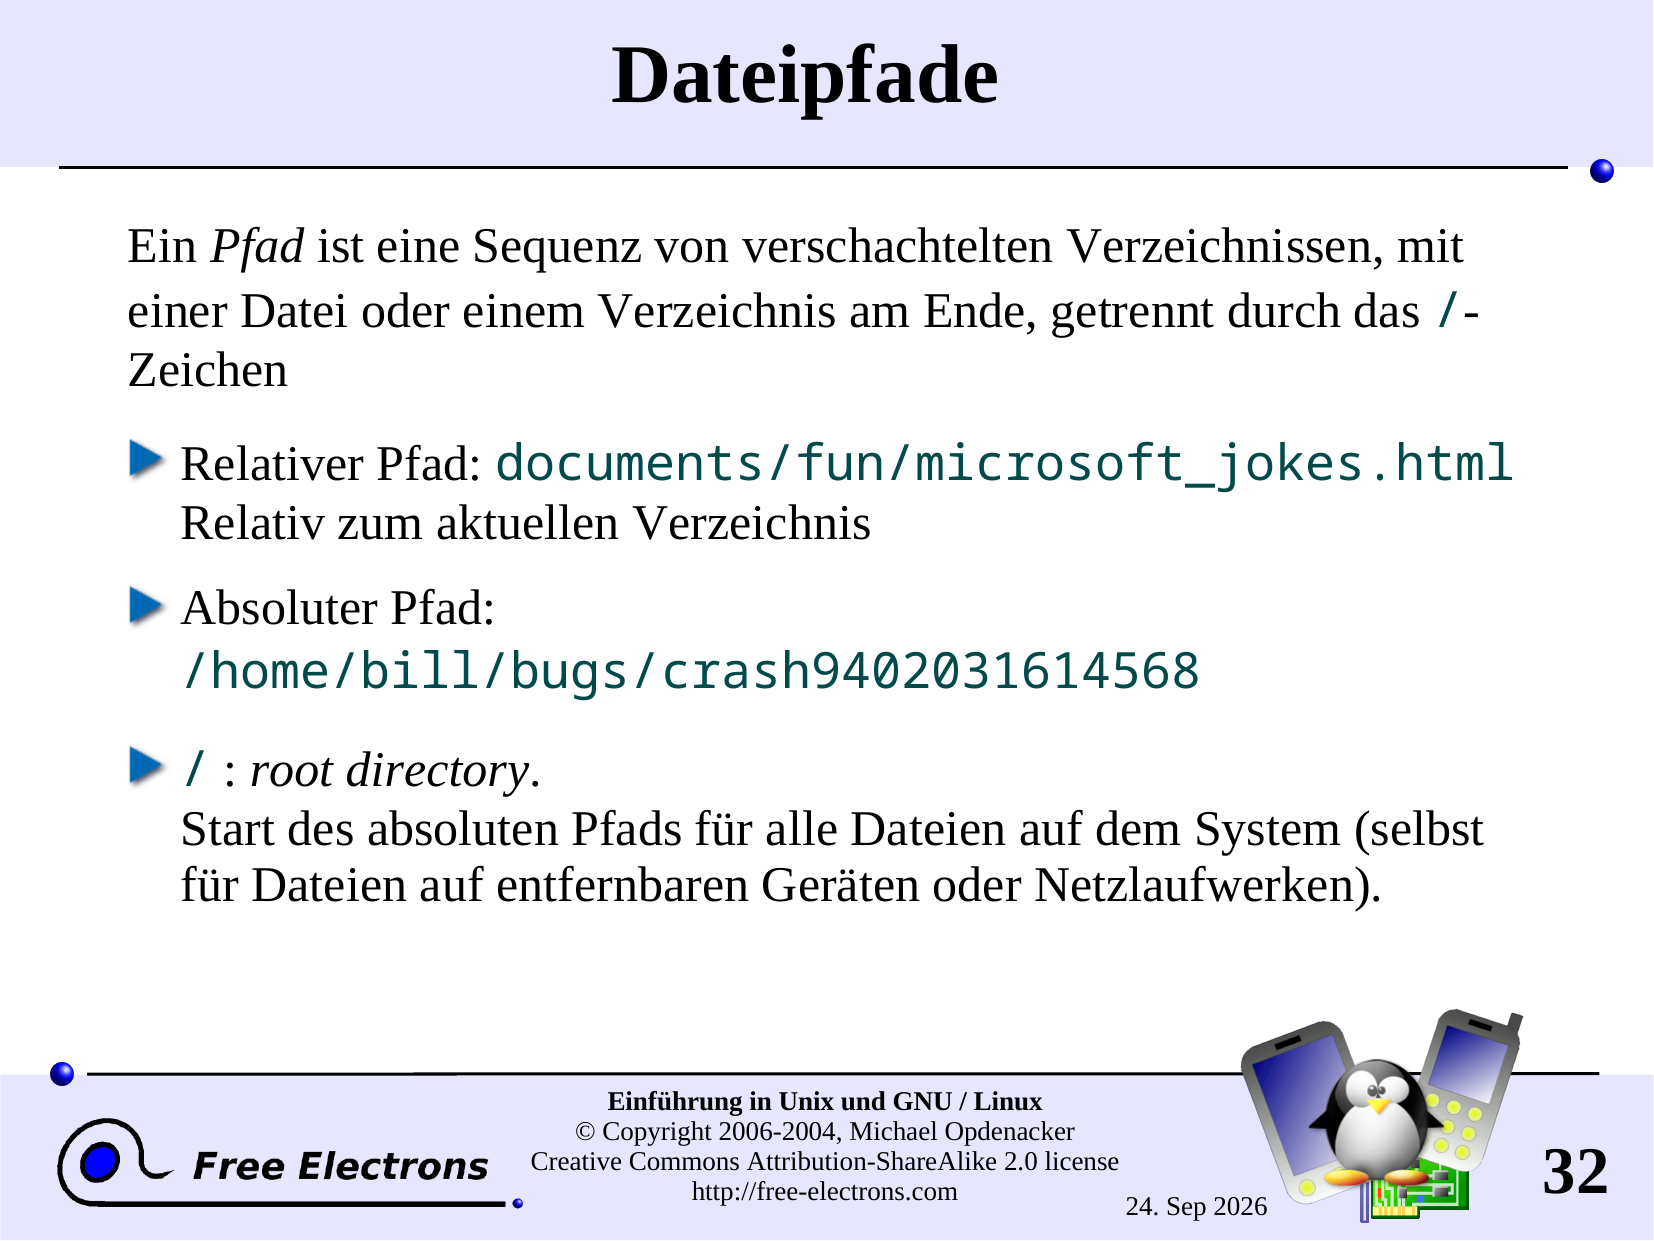

# Dateipfade
Ein Pfad ist eine Sequenz von verschachtelten Verzeichnissen, mit einer Datei oder einem Verzeichnis am Ende, getrennt durch das /-Zeichen
Relativer Pfad: documents/fun/microsoft_jokes.html
Relativ zum aktuellen Verzeichnis
Absoluter Pfad: /home/bill/bugs/crash9402031614568
/ : root directory.
Start des absoluten Pfads für alle Dateien auf dem System (selbst für Dateien auf entfernbaren Geräten oder Netzlaufwerken).